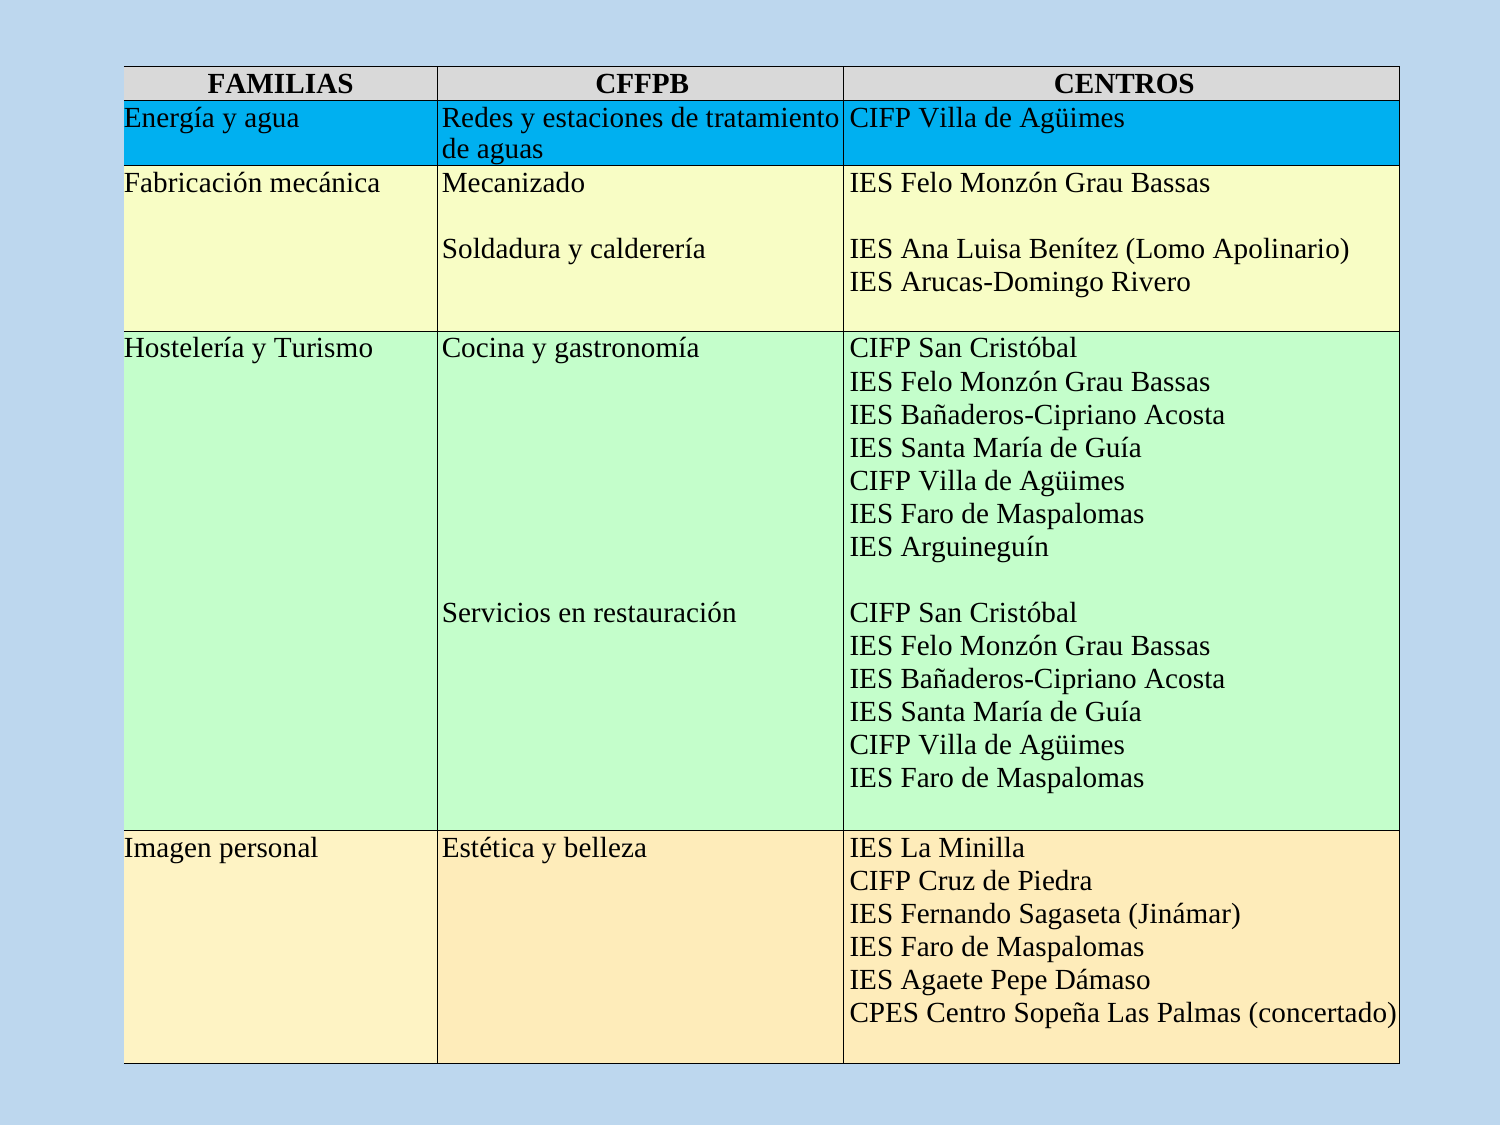

| FAMILIAS | CFFPB | CENTROS |
| --- | --- | --- |
| Energía y agua | Redes y estaciones de tratamiento de aguas | CIFP Villa de Agüimes |
| Fabricación mecánica | Mecanizado Soldadura y calderería | IES Felo Monzón Grau Bassas IES Ana Luisa Benítez (Lomo Apolinario) IES Arucas-Domingo Rivero |
| Hostelería y Turismo | Cocina y gastronomía Servicios en restauración | CIFP San Cristóbal IES Felo Monzón Grau Bassas IES Bañaderos-Cipriano Acosta IES Santa María de Guía CIFP Villa de Agüimes IES Faro de Maspalomas IES Arguineguín CIFP San Cristóbal IES Felo Monzón Grau Bassas IES Bañaderos-Cipriano Acosta IES Santa María de Guía CIFP Villa de Agüimes IES Faro de Maspalomas |
| Imagen personal | Estética y belleza | IES La Minilla CIFP Cruz de Piedra IES Fernando Sagaseta (Jinámar) IES Faro de Maspalomas IES Agaete Pepe Dámaso CPES Centro Sopeña Las Palmas (concertado) |